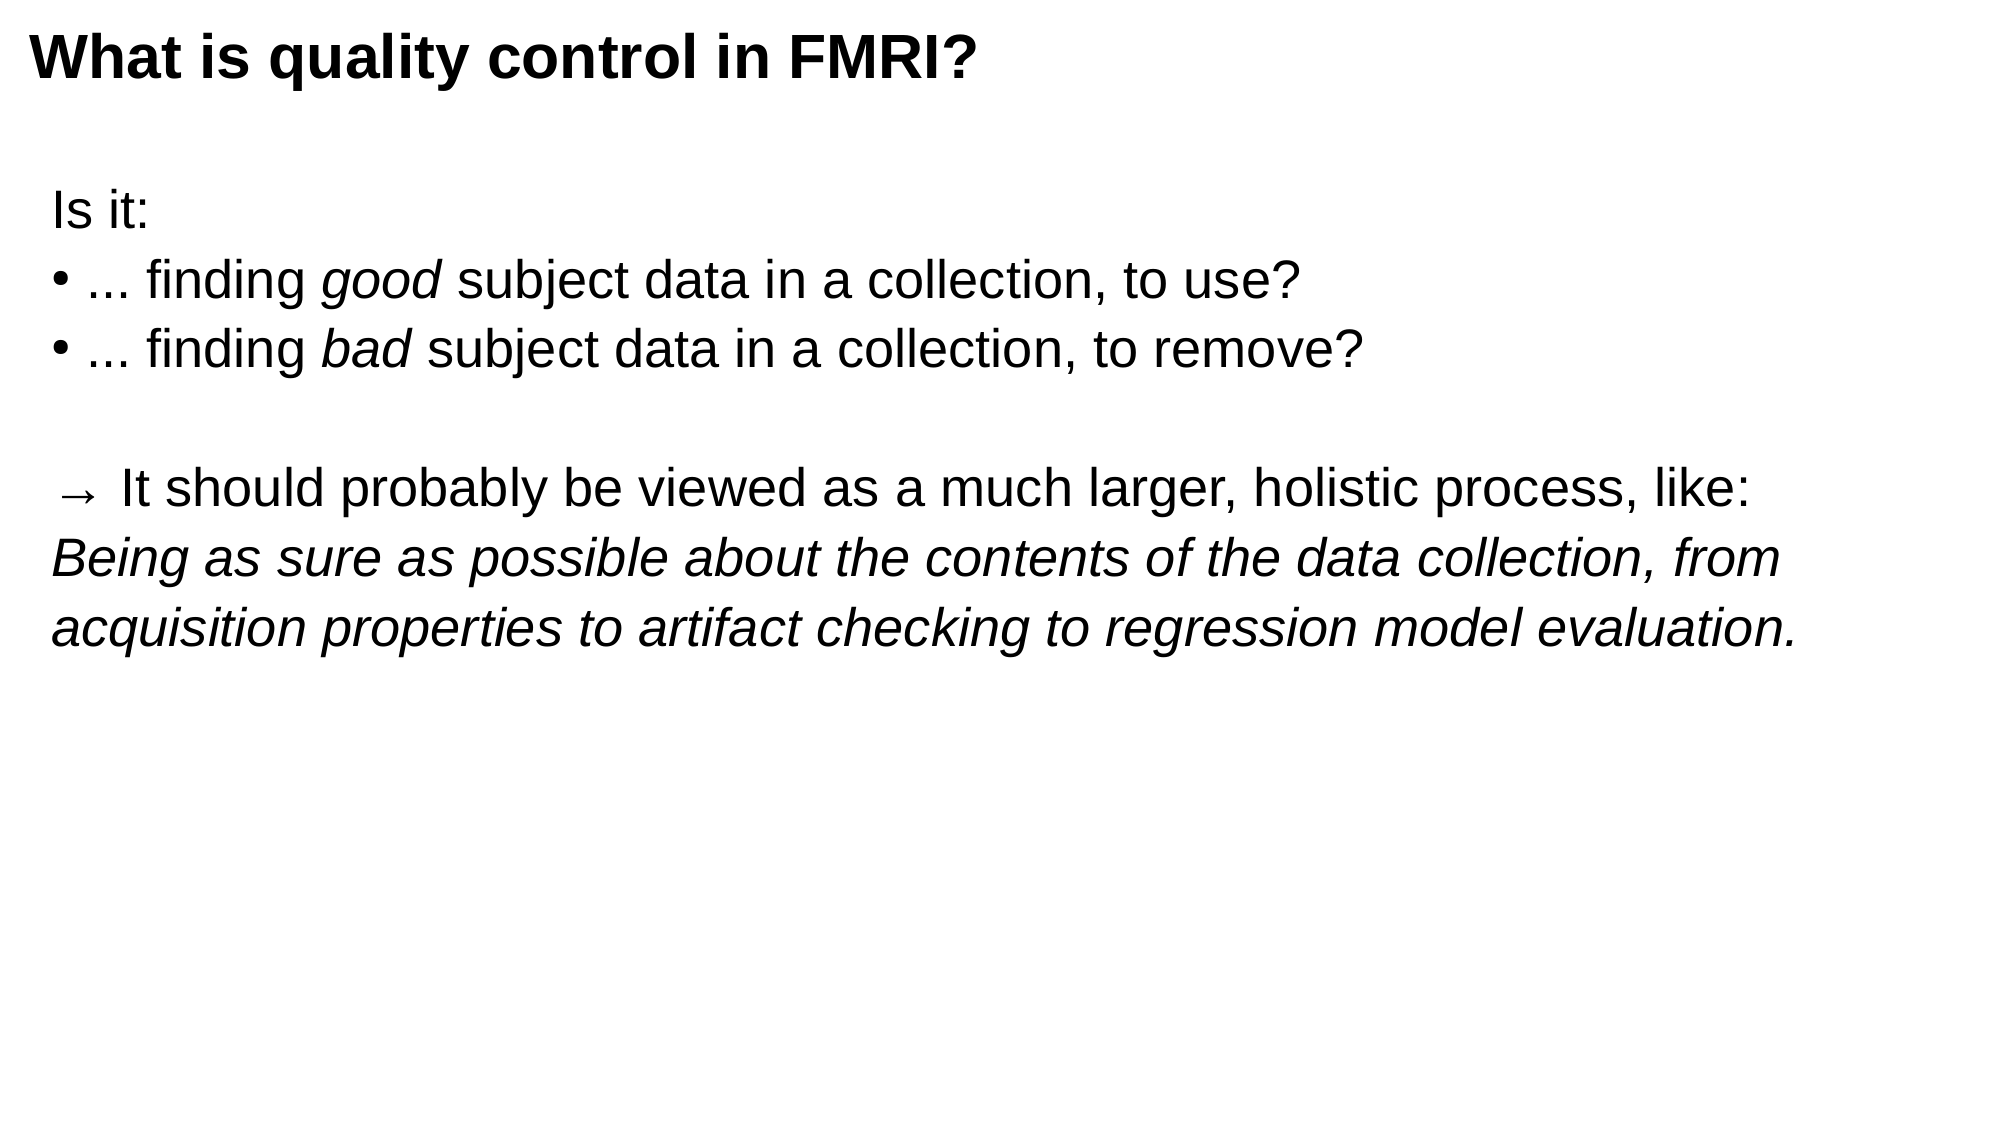

What is quality control in FMRI?
Is it:
... finding good subject data in a collection, to use?
... finding bad subject data in a collection, to remove?
→ It should probably be viewed as a much larger, holistic process, like:
Being as sure as possible about the contents of the data collection, from acquisition properties to artifact checking to regression model evaluation.